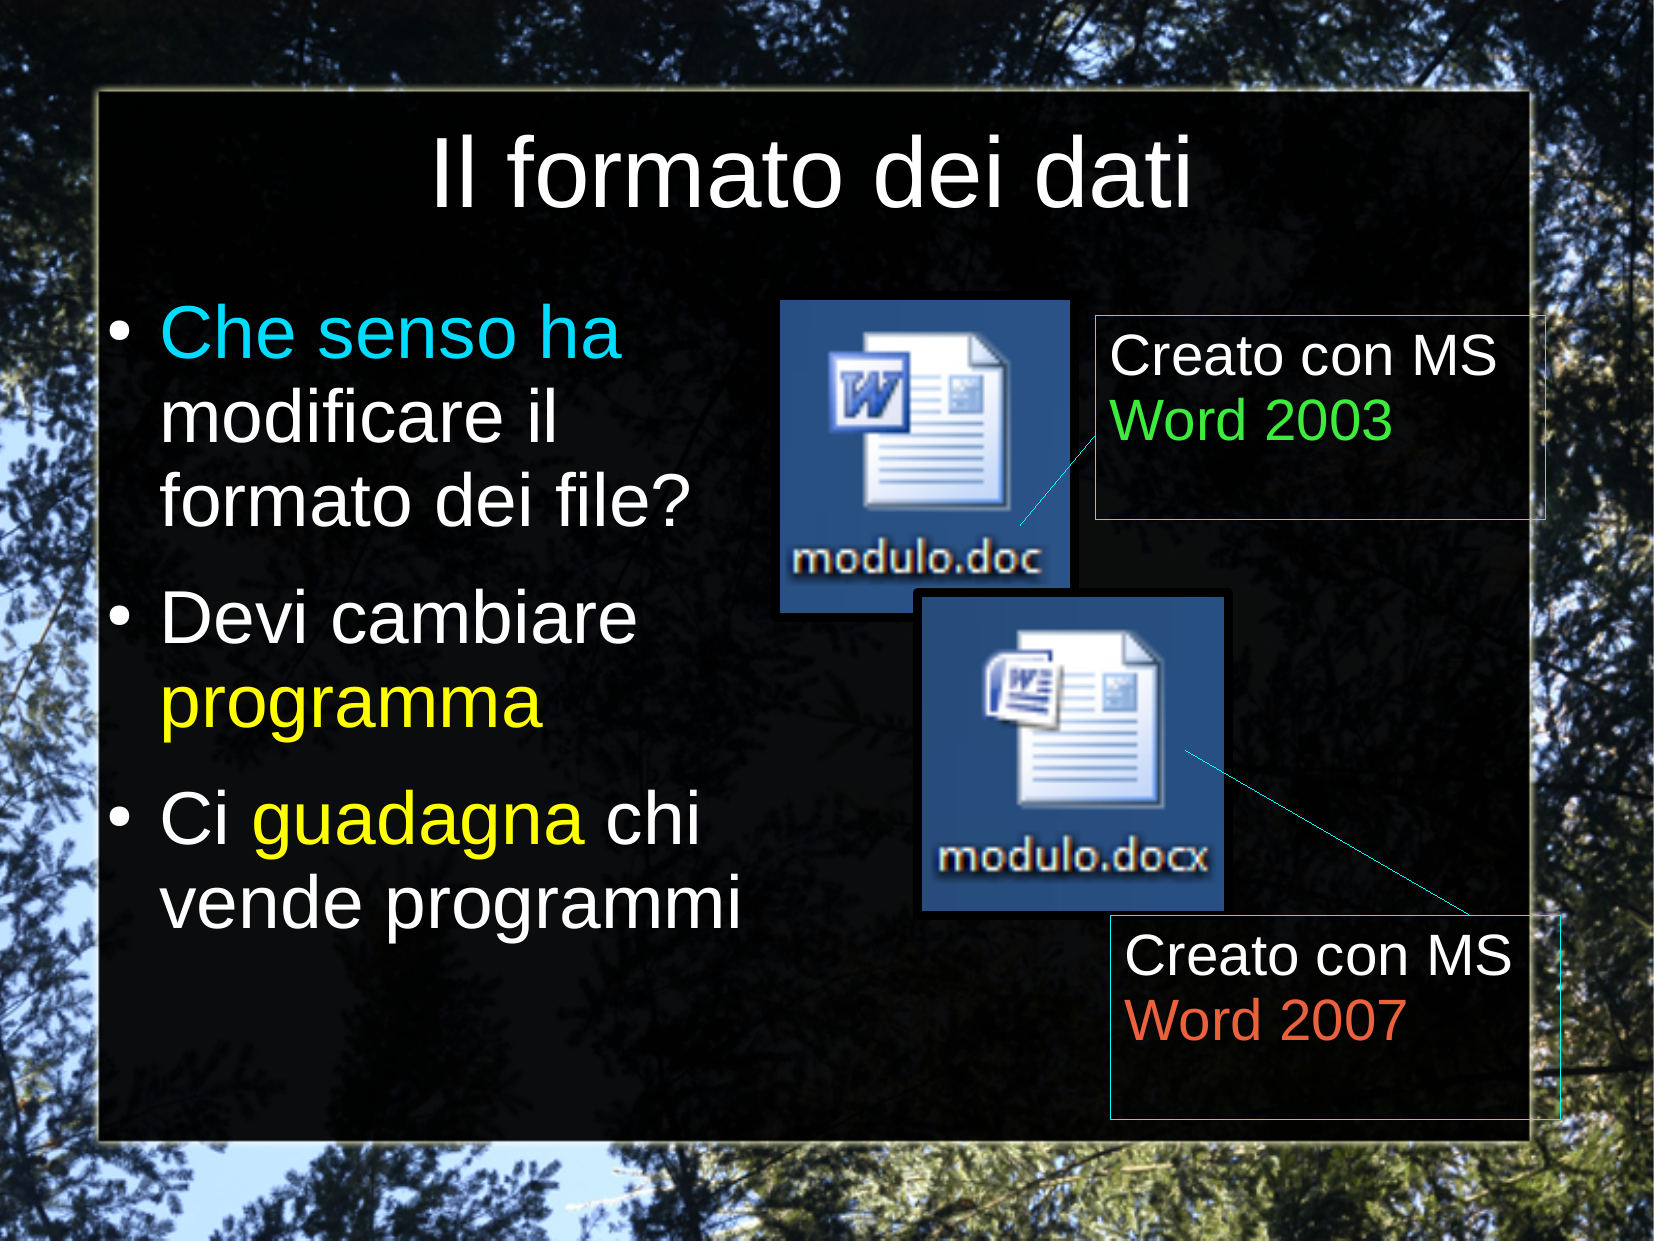

# Il formato dei dati
Che senso ha modificare il formato dei file?
Devi cambiare programma
Ci guadagna chi vende programmi
Creato con MS Word 2003
Creato con MS Word 2007